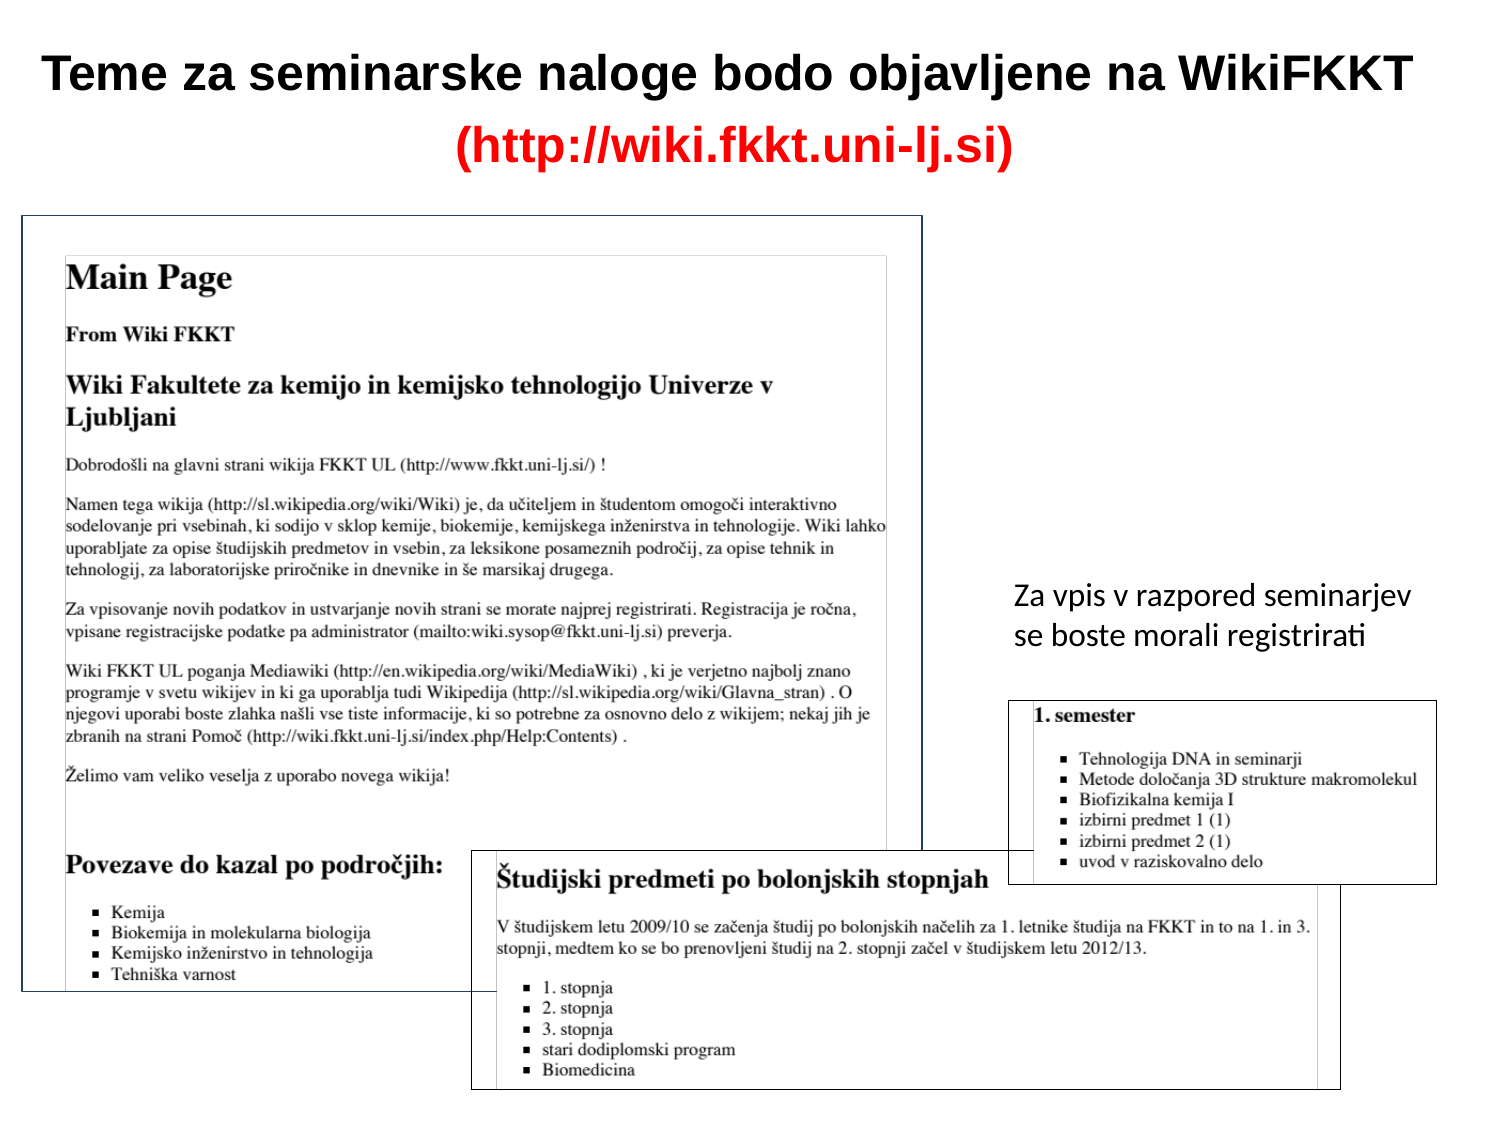

# Teme za seminarske naloge bodo objavljene na WikiFKKT (http://wiki.fkkt.uni-lj.si)
Za vpis v razpored seminarjev
se boste morali registrirati